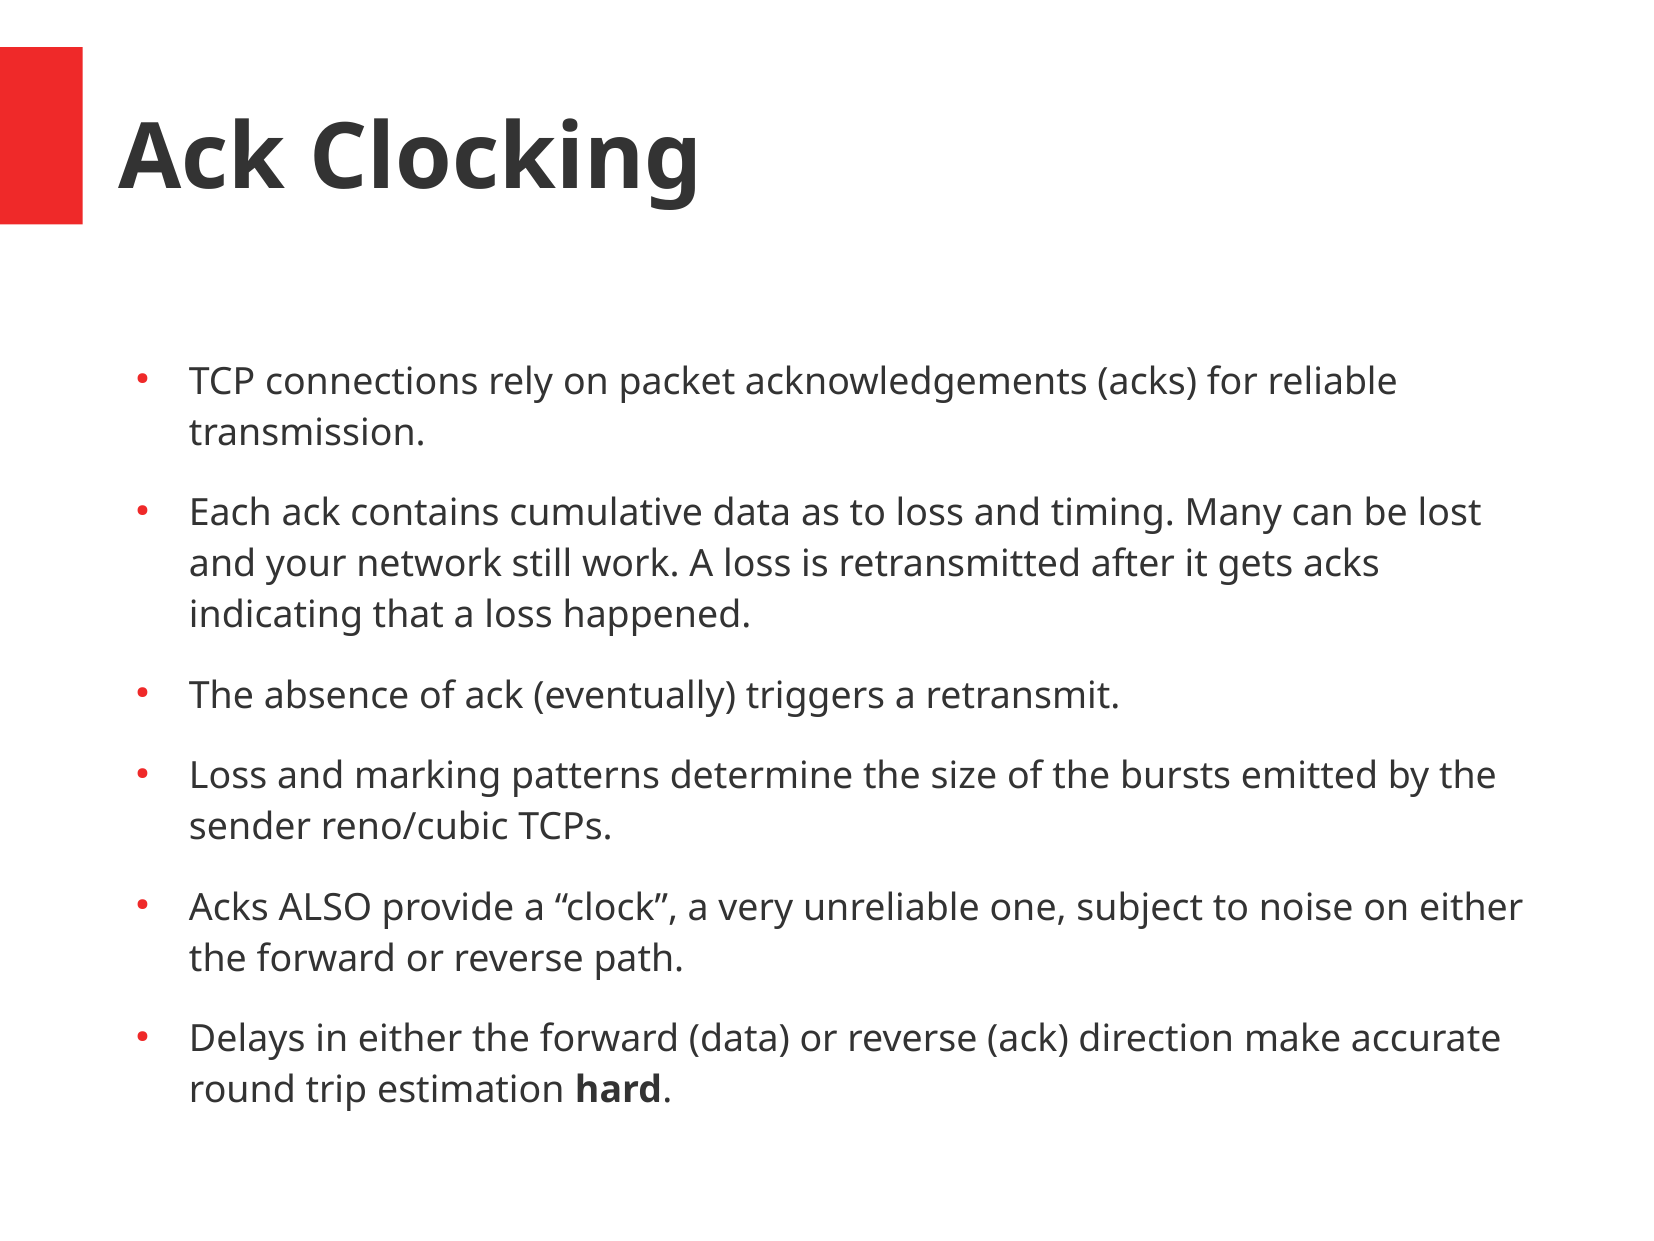

# Ack Clocking
TCP connections rely on packet acknowledgements (acks) for reliable transmission.
Each ack contains cumulative data as to loss and timing. Many can be lost and your network still work. A loss is retransmitted after it gets acks indicating that a loss happened.
The absence of ack (eventually) triggers a retransmit.
Loss and marking patterns determine the size of the bursts emitted by the sender reno/cubic TCPs.
Acks ALSO provide a “clock”, a very unreliable one, subject to noise on either the forward or reverse path.
Delays in either the forward (data) or reverse (ack) direction make accurate round trip estimation hard.